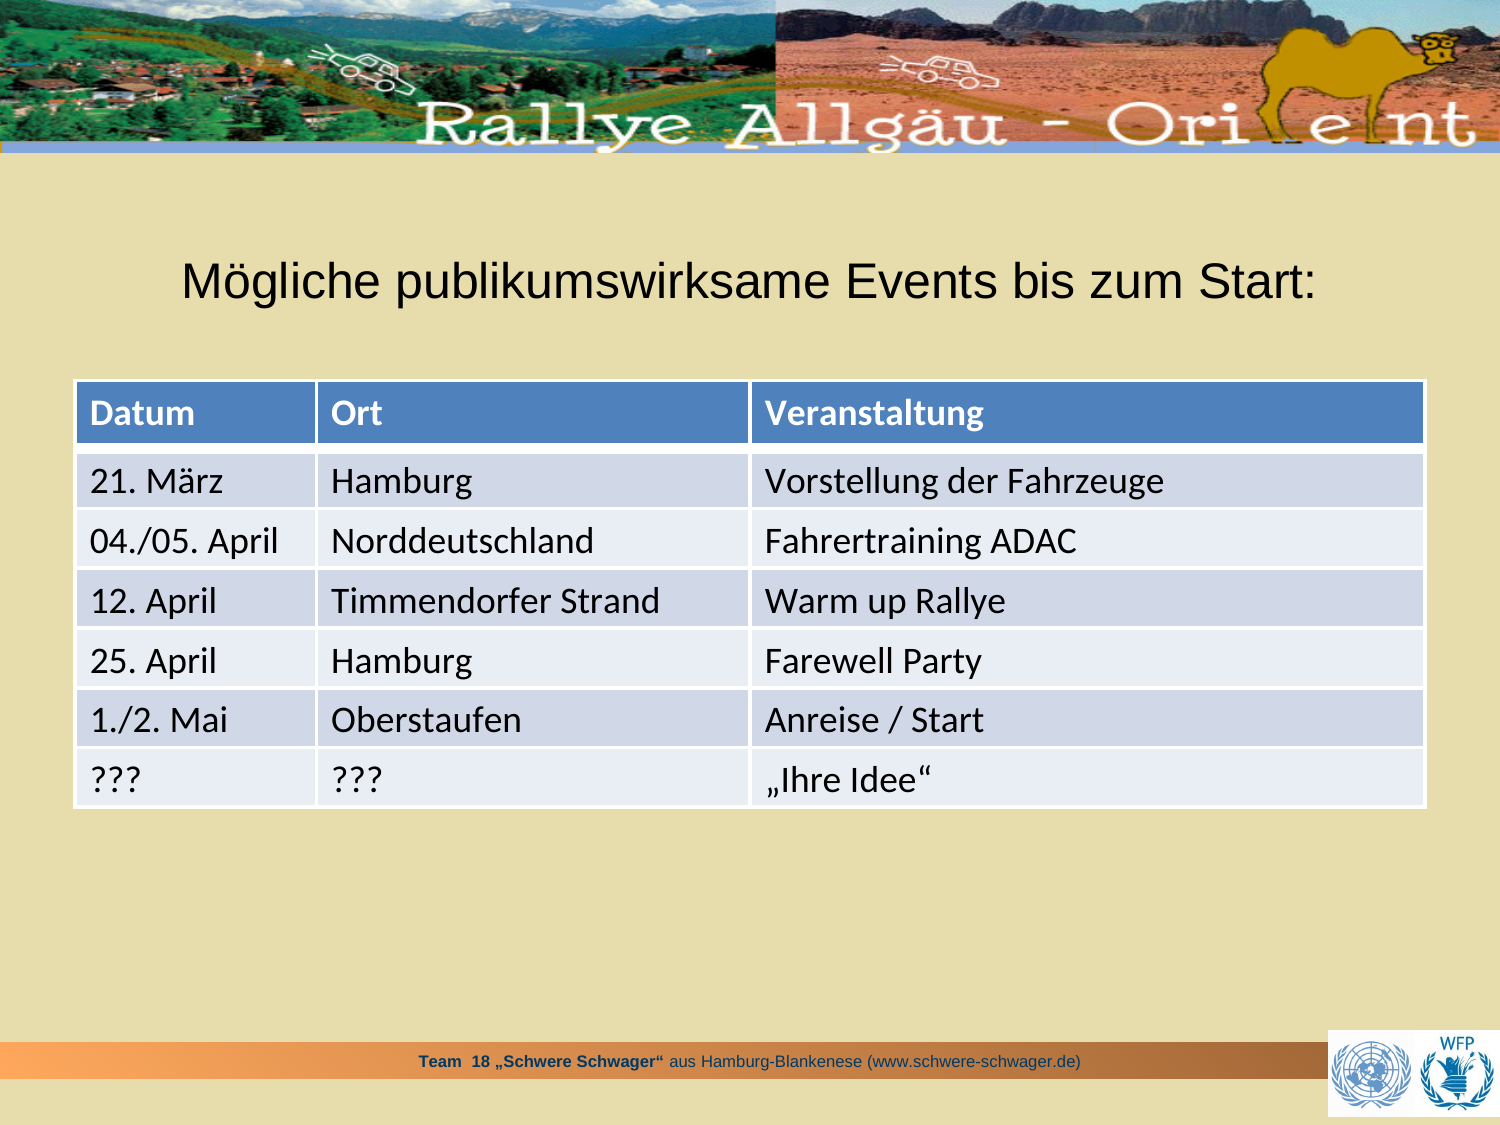

Mögliche publikumswirksame Events bis zum Start:
| Datum | Ort | Veranstaltung |
| --- | --- | --- |
| 21. März | Hamburg | Vorstellung der Fahrzeuge |
| 04./05. April | Norddeutschland | Fahrertraining ADAC |
| 12. April | Timmendorfer Strand | Warm up Rallye |
| 25. April | Hamburg | Farewell Party |
| 1./2. Mai | Oberstaufen | Anreise / Start |
| ??? | ??? | „Ihre Idee“ |